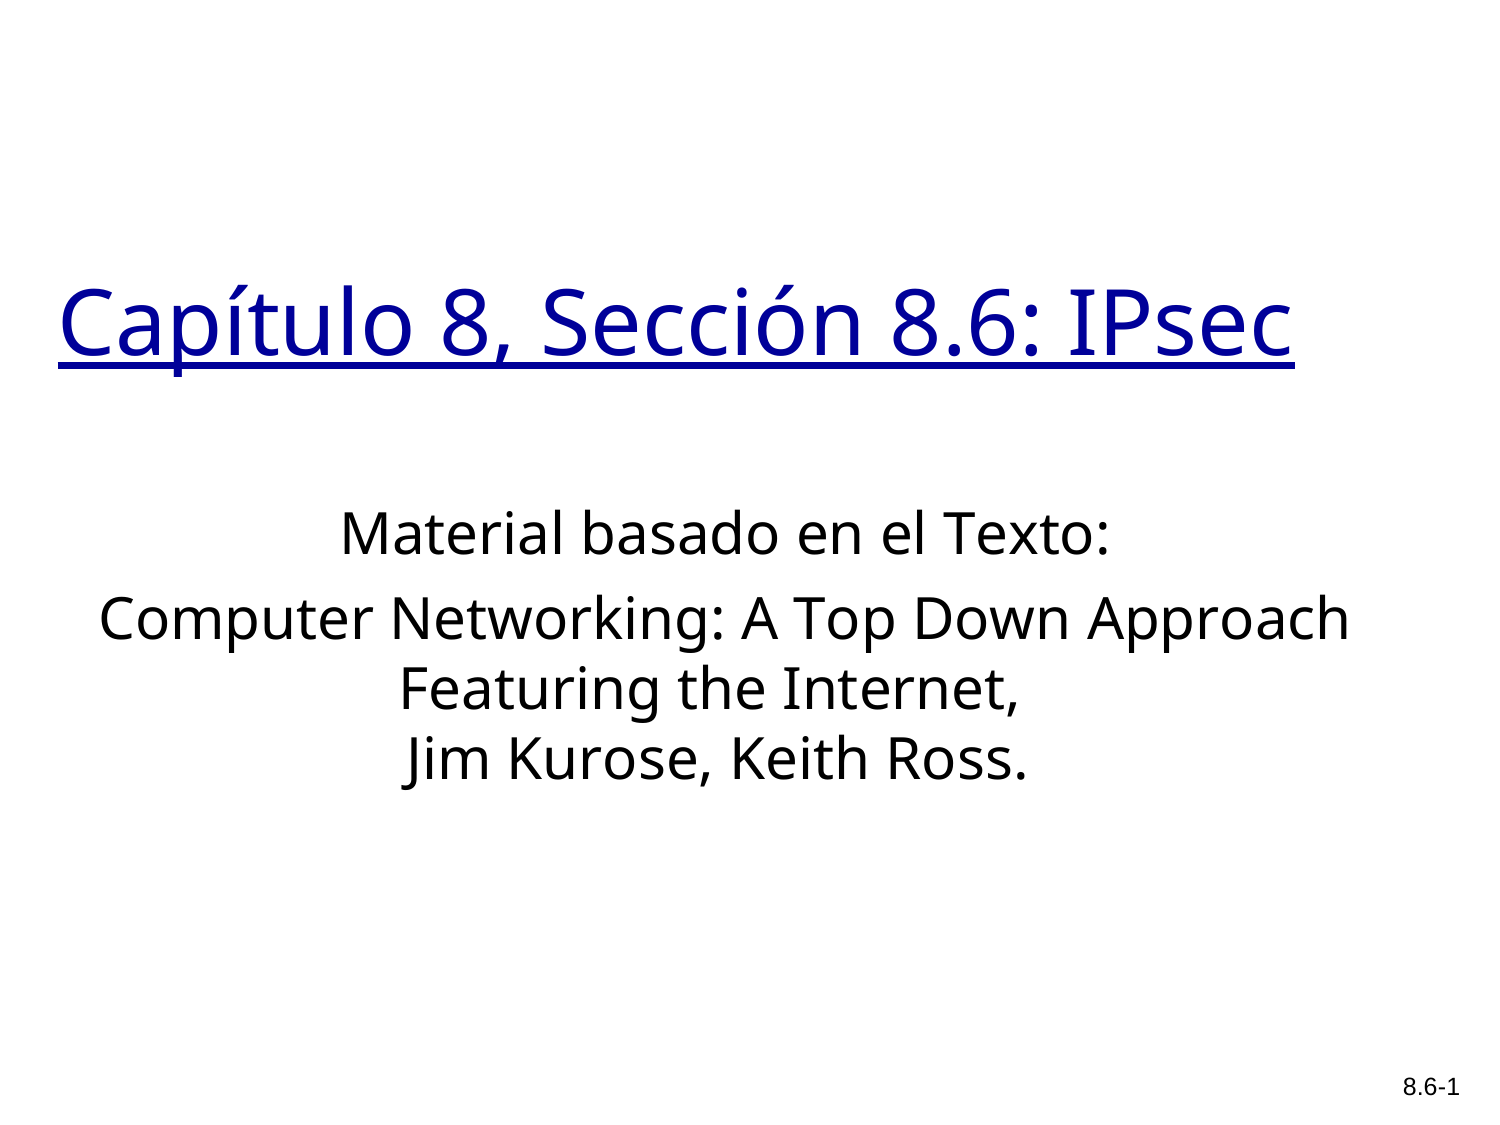

# Capítulo 8, Sección 8.6: IPsec
Material basado en el Texto:
Computer Networking: A Top Down Approach Featuring the Internet,
Jim Kurose, Keith Ross.